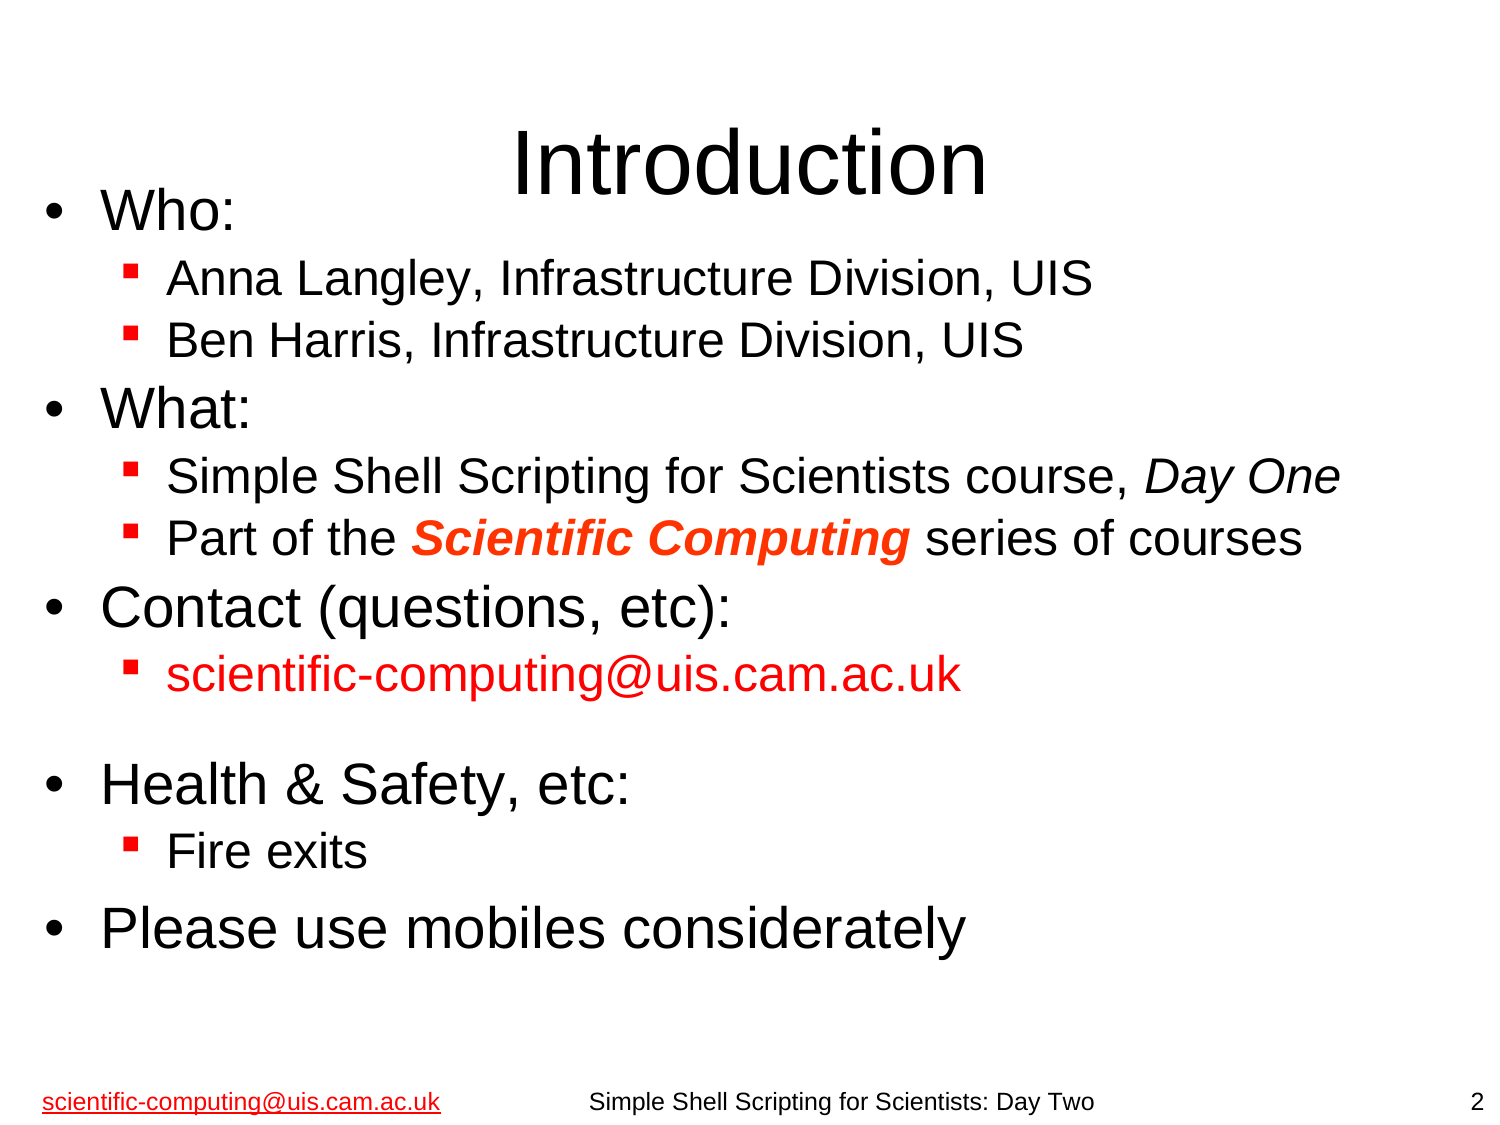

# Introduction
Who:
Anna Langley, Infrastructure Division, UIS
Ben Harris, Infrastructure Division, UIS
What:
Simple Shell Scripting for Scientists course, Day One
Part of the Scientific Computing series of courses
Contact (questions, etc):
scientific-computing@uis.cam.ac.uk
Health & Safety, etc:
Fire exits
Please use mobiles considerately
escience-support@ucs.cam.ac.uk	Simple Shell Scripting for Scientists: Day Two
2